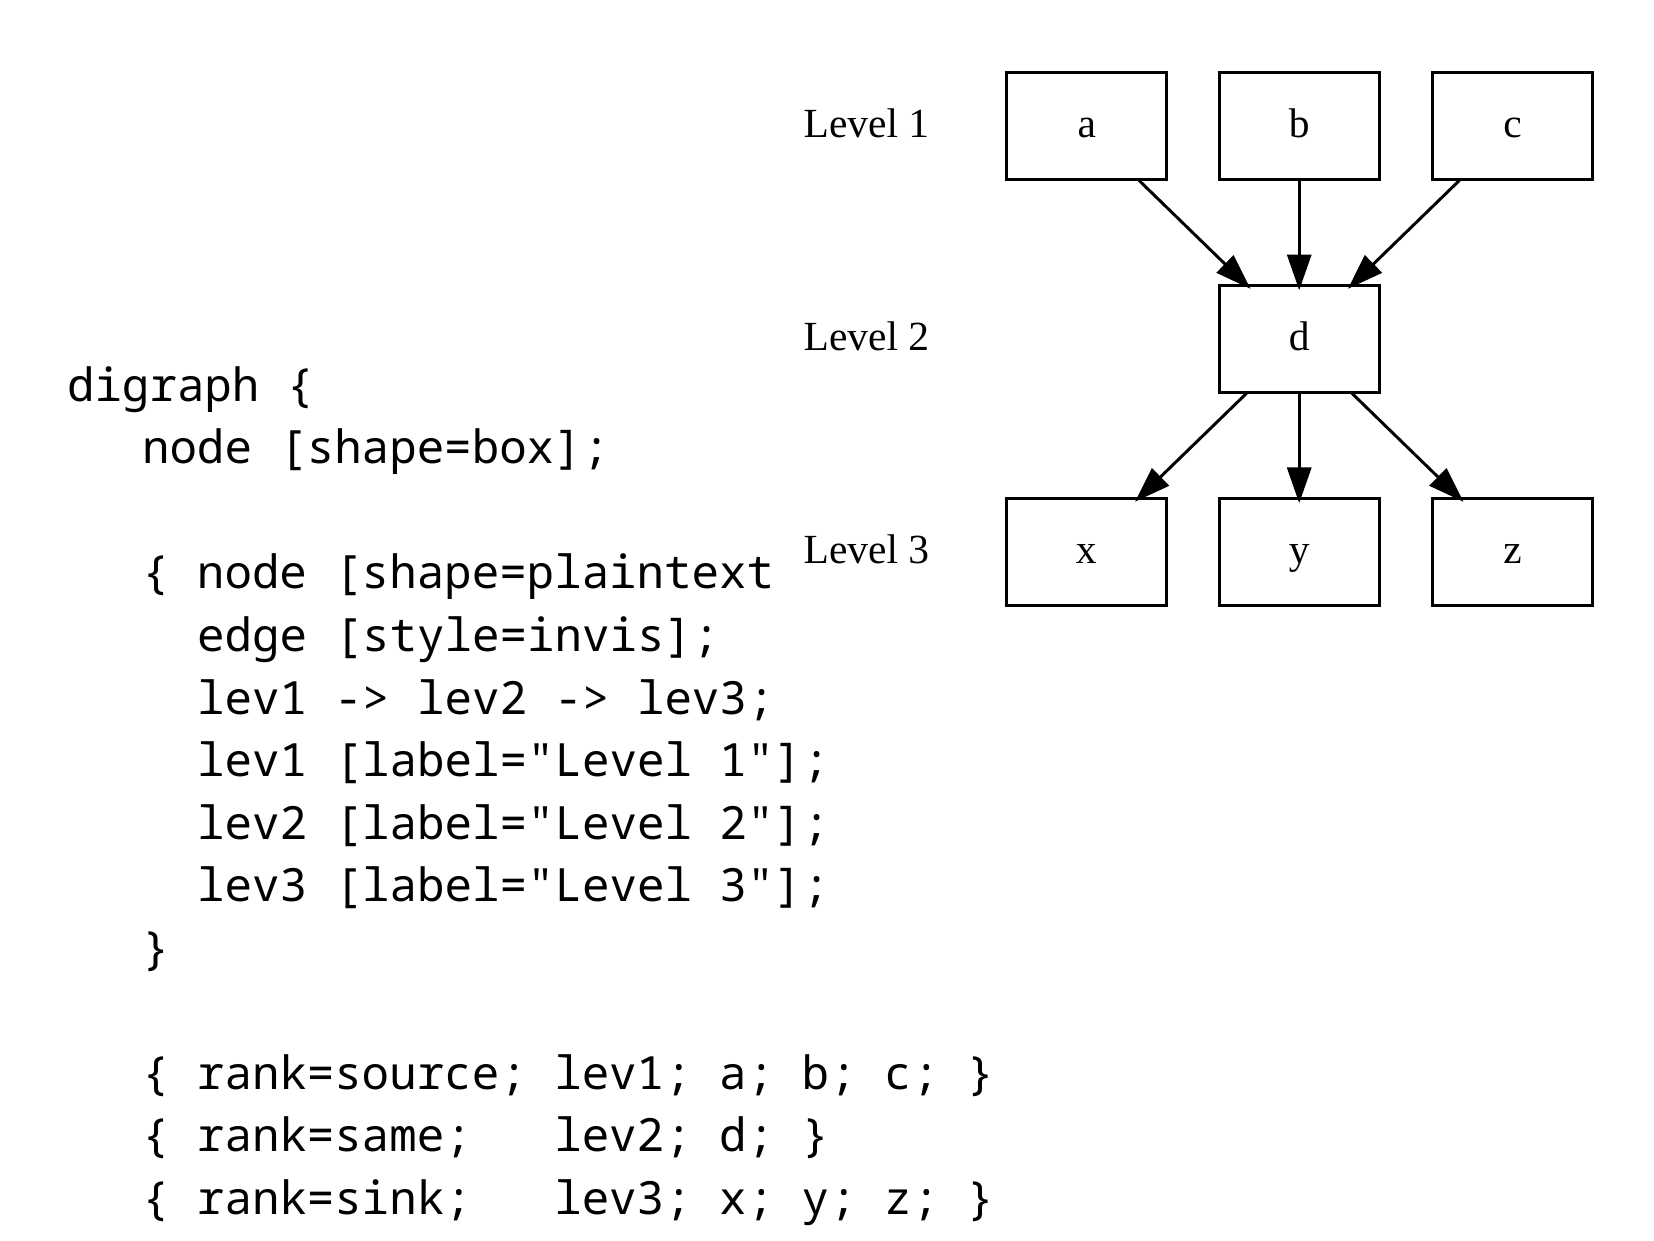

digraph {
	node [shape=box];
	{ node [shape=plaintext];
	 edge [style=invis];
	 lev1 -> lev2 -> lev3;
	 lev1 [label="Level 1"];
	 lev2 [label="Level 2"];
	 lev3 [label="Level 3"];
	}
	{ rank=source; lev1; a; b; c; }
	{ rank=same; lev2; d; }
	{ rank=sink; lev3; x; y; z; }
	{ a b c } -> d;
	d -> { x y z };
}